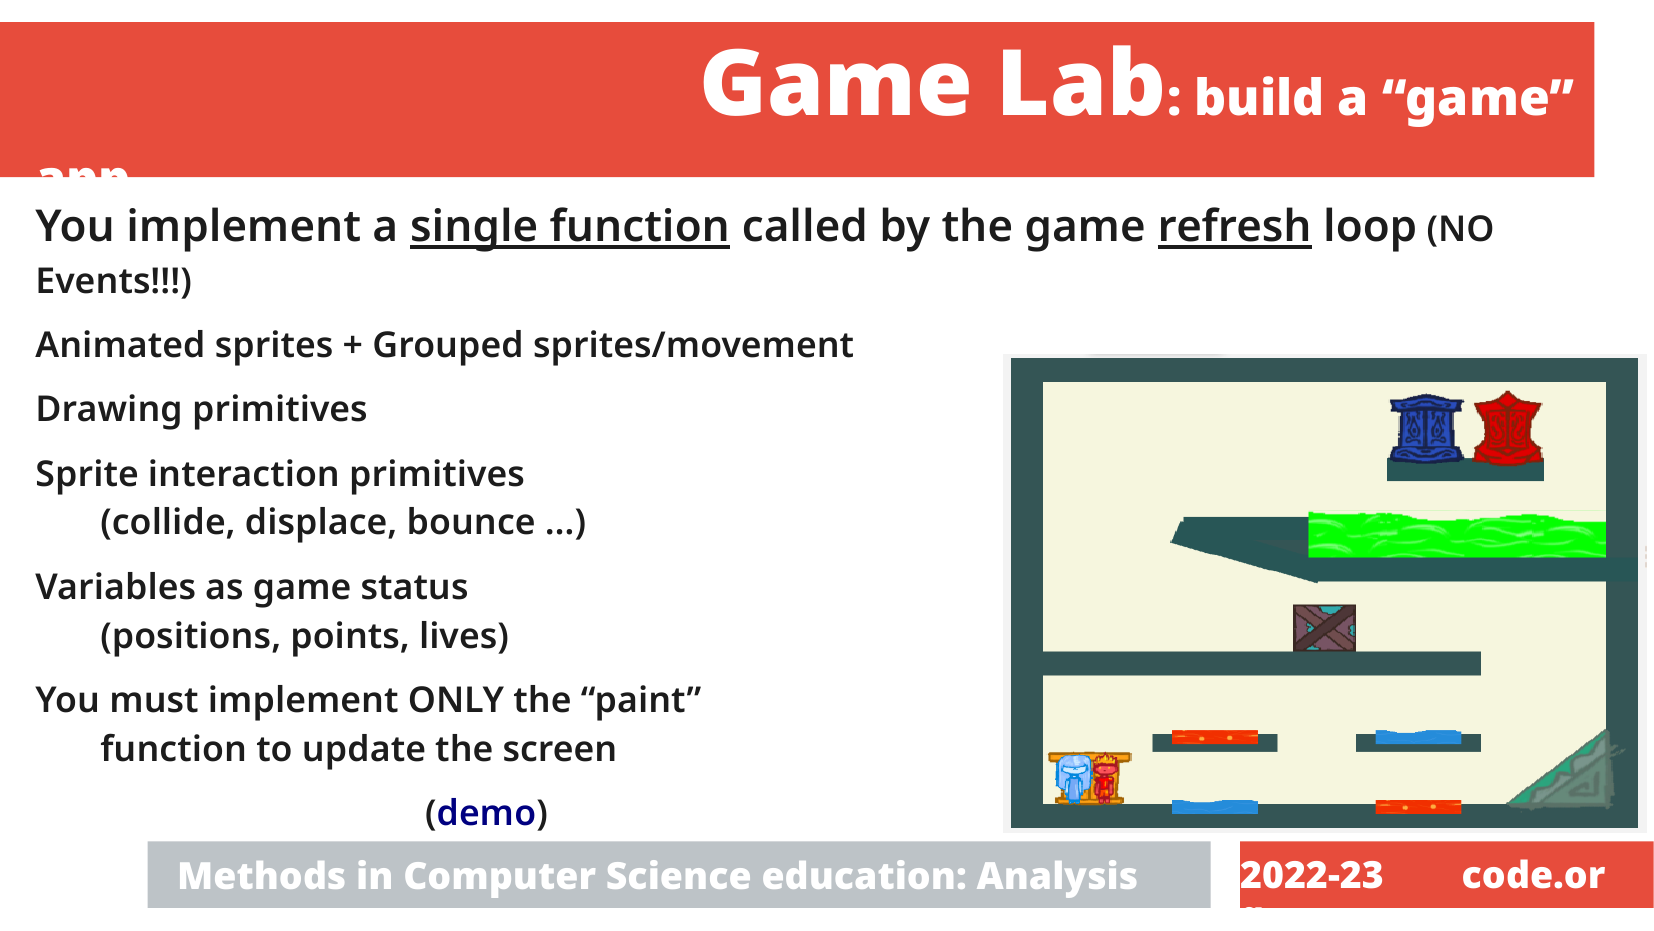

# Game Lab: build a “game” app
You implement a single function called by the game refresh loop (NO Events!!!)
Animated sprites + Grouped sprites/movement
Drawing primitives
Sprite interaction primitives
	(collide, displace, bounce …)
Variables as game status
	(positions, points, lives)
You must implement ONLY the “paint”
	function to update the screen
 						(demo)
Methods in Computer Science education: Analysis
2022-23 code.org